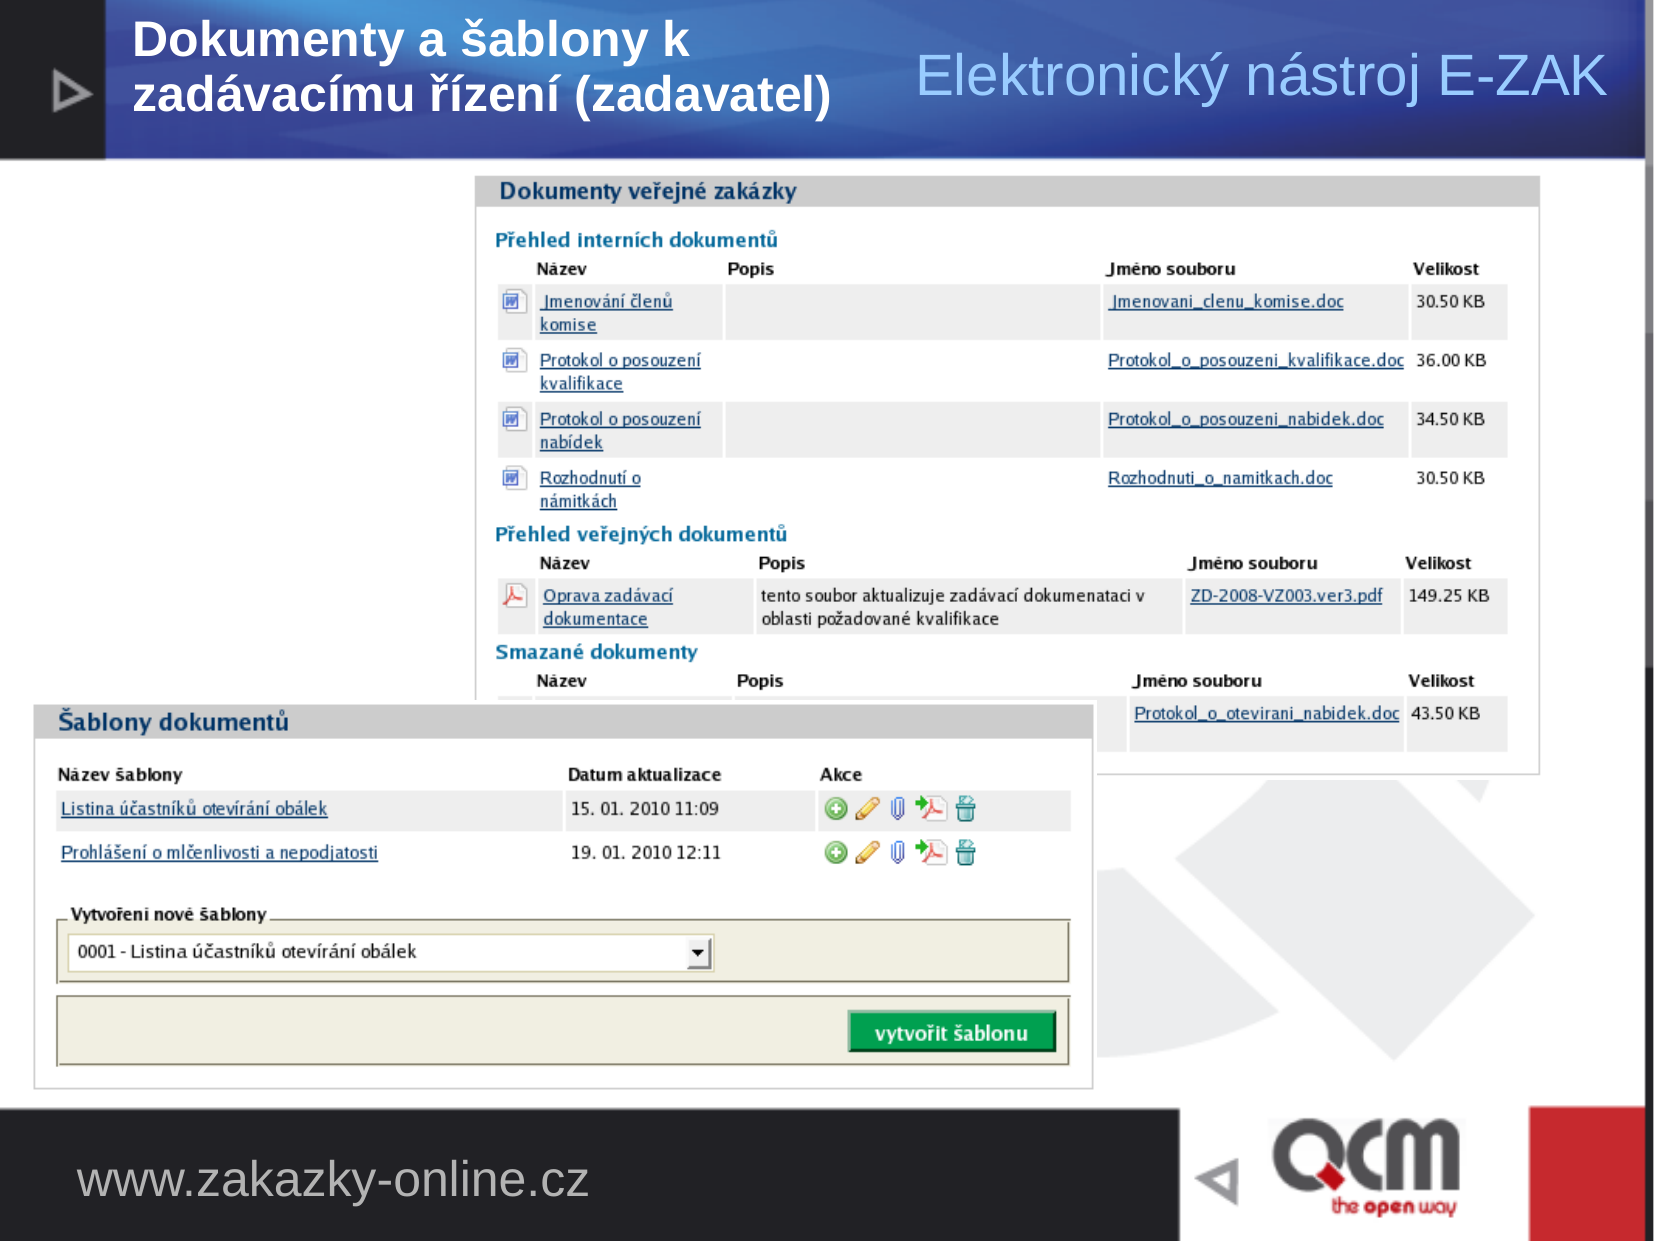

Dokumenty a šablony k zadávacímu řízení (zadavatel)